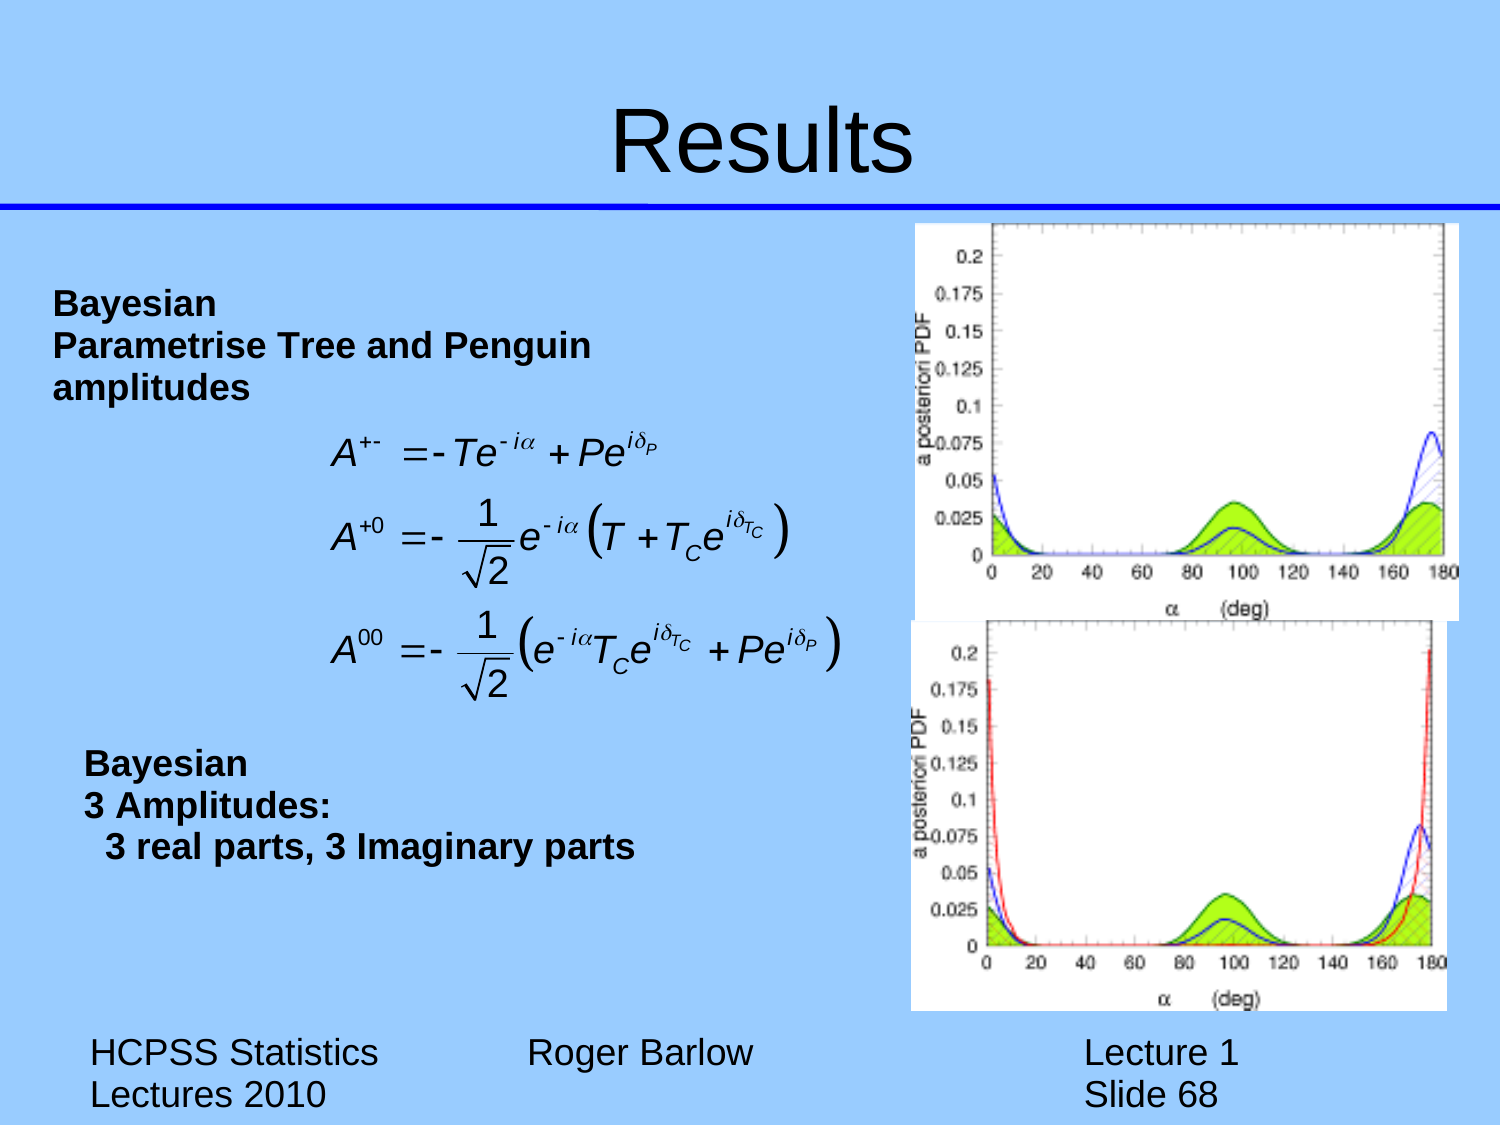

# Results
Bayesian
Parametrise Tree and Penguin amplitudes
Bayesian
3 Amplitudes:
 3 real parts, 3 Imaginary parts
68